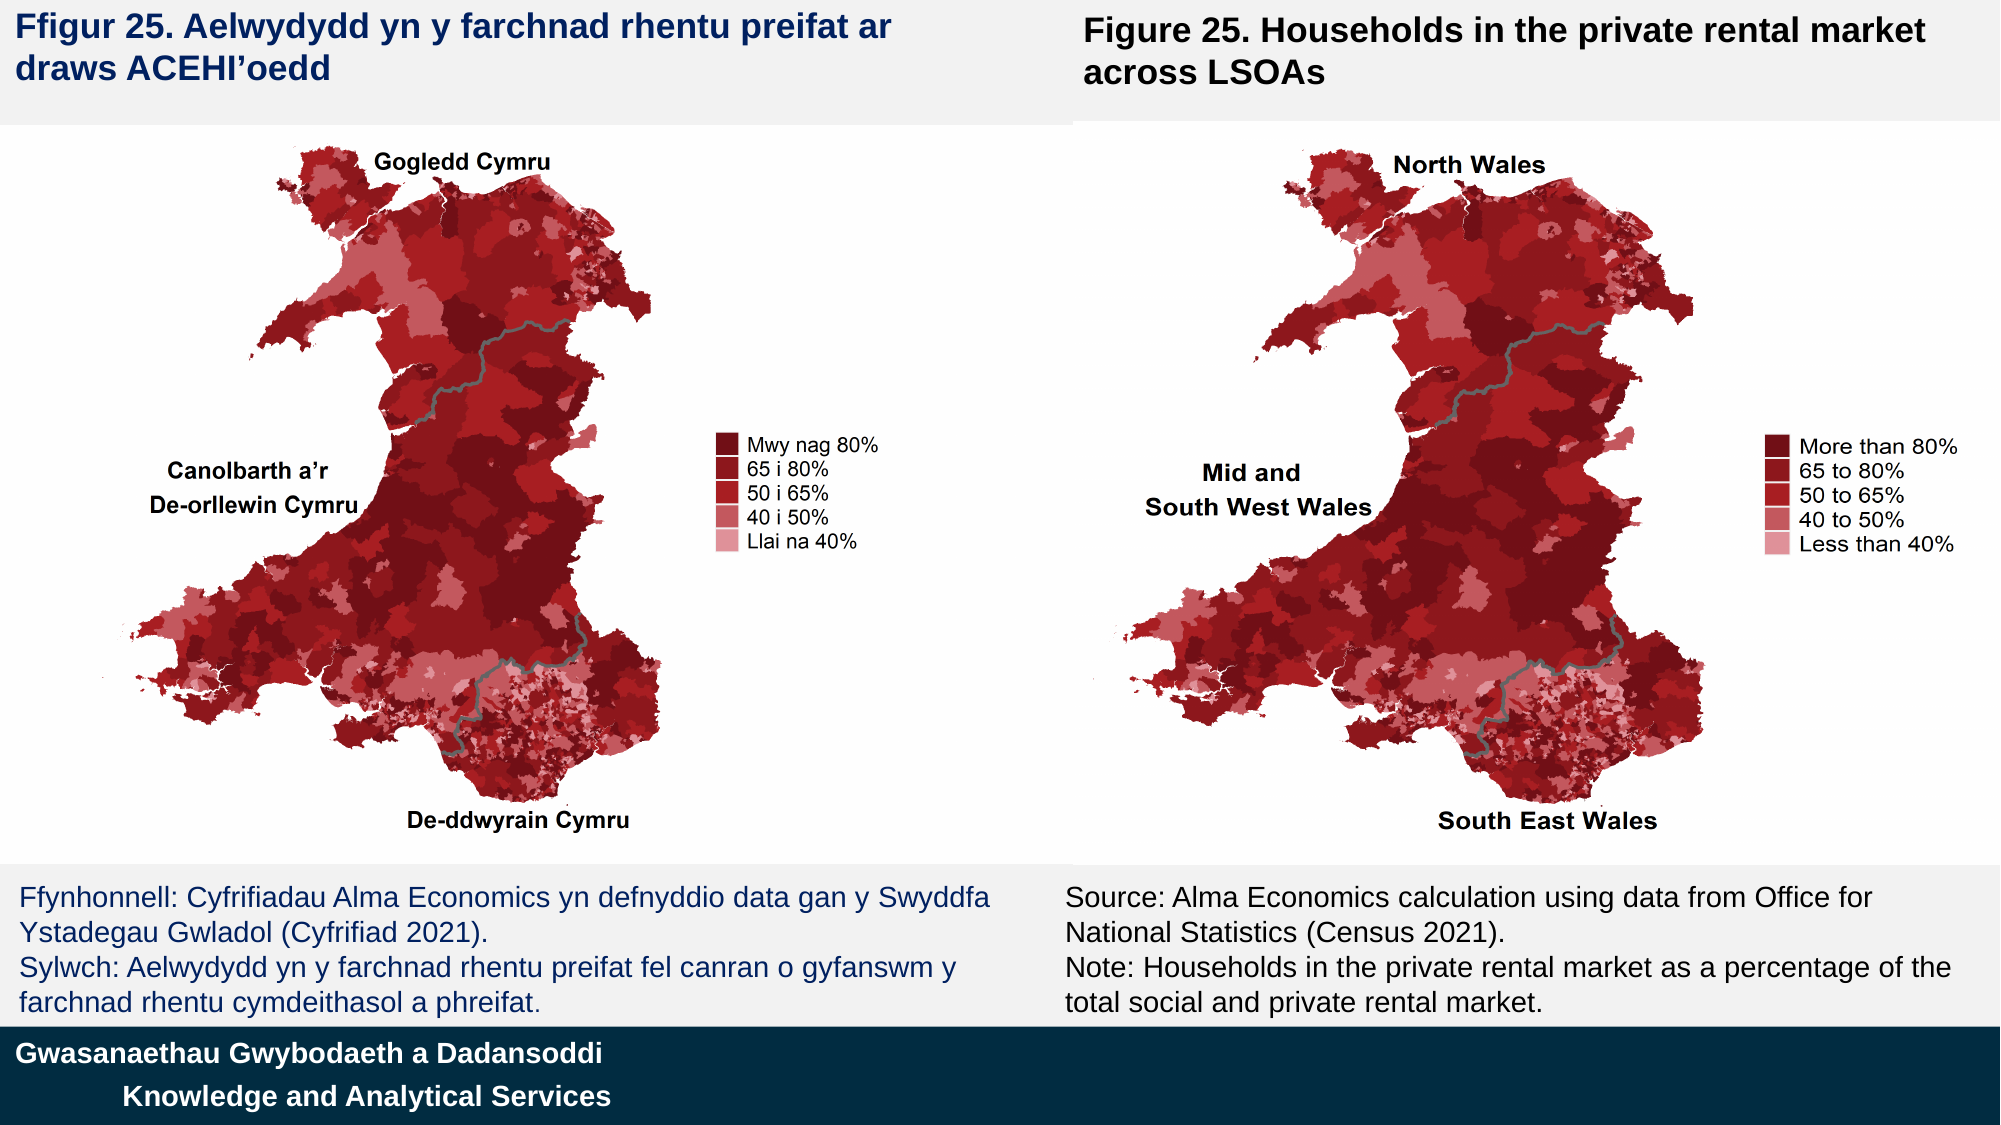

Ffigur 25. Aelwydydd yn y farchnad rhentu preifat ar draws ACEHI’oedd
Figure 25. Households in the private rental market across LSOAs
Ffynhonnell: Cyfrifiadau Alma Economics yn defnyddio data gan y Swyddfa Ystadegau Gwladol (Cyfrifiad 2021).
Sylwch: Aelwydydd yn y farchnad rhentu preifat fel canran o gyfanswm y farchnad rhentu cymdeithasol a phreifat.
Source: Alma Economics calculation using data from Office for National Statistics (Census 2021).
Note: Households in the private rental market as a percentage of the total social and private rental market.
Gwasanaethau Gwybodaeth a Dadansoddi
Knowledge and Analytical Services